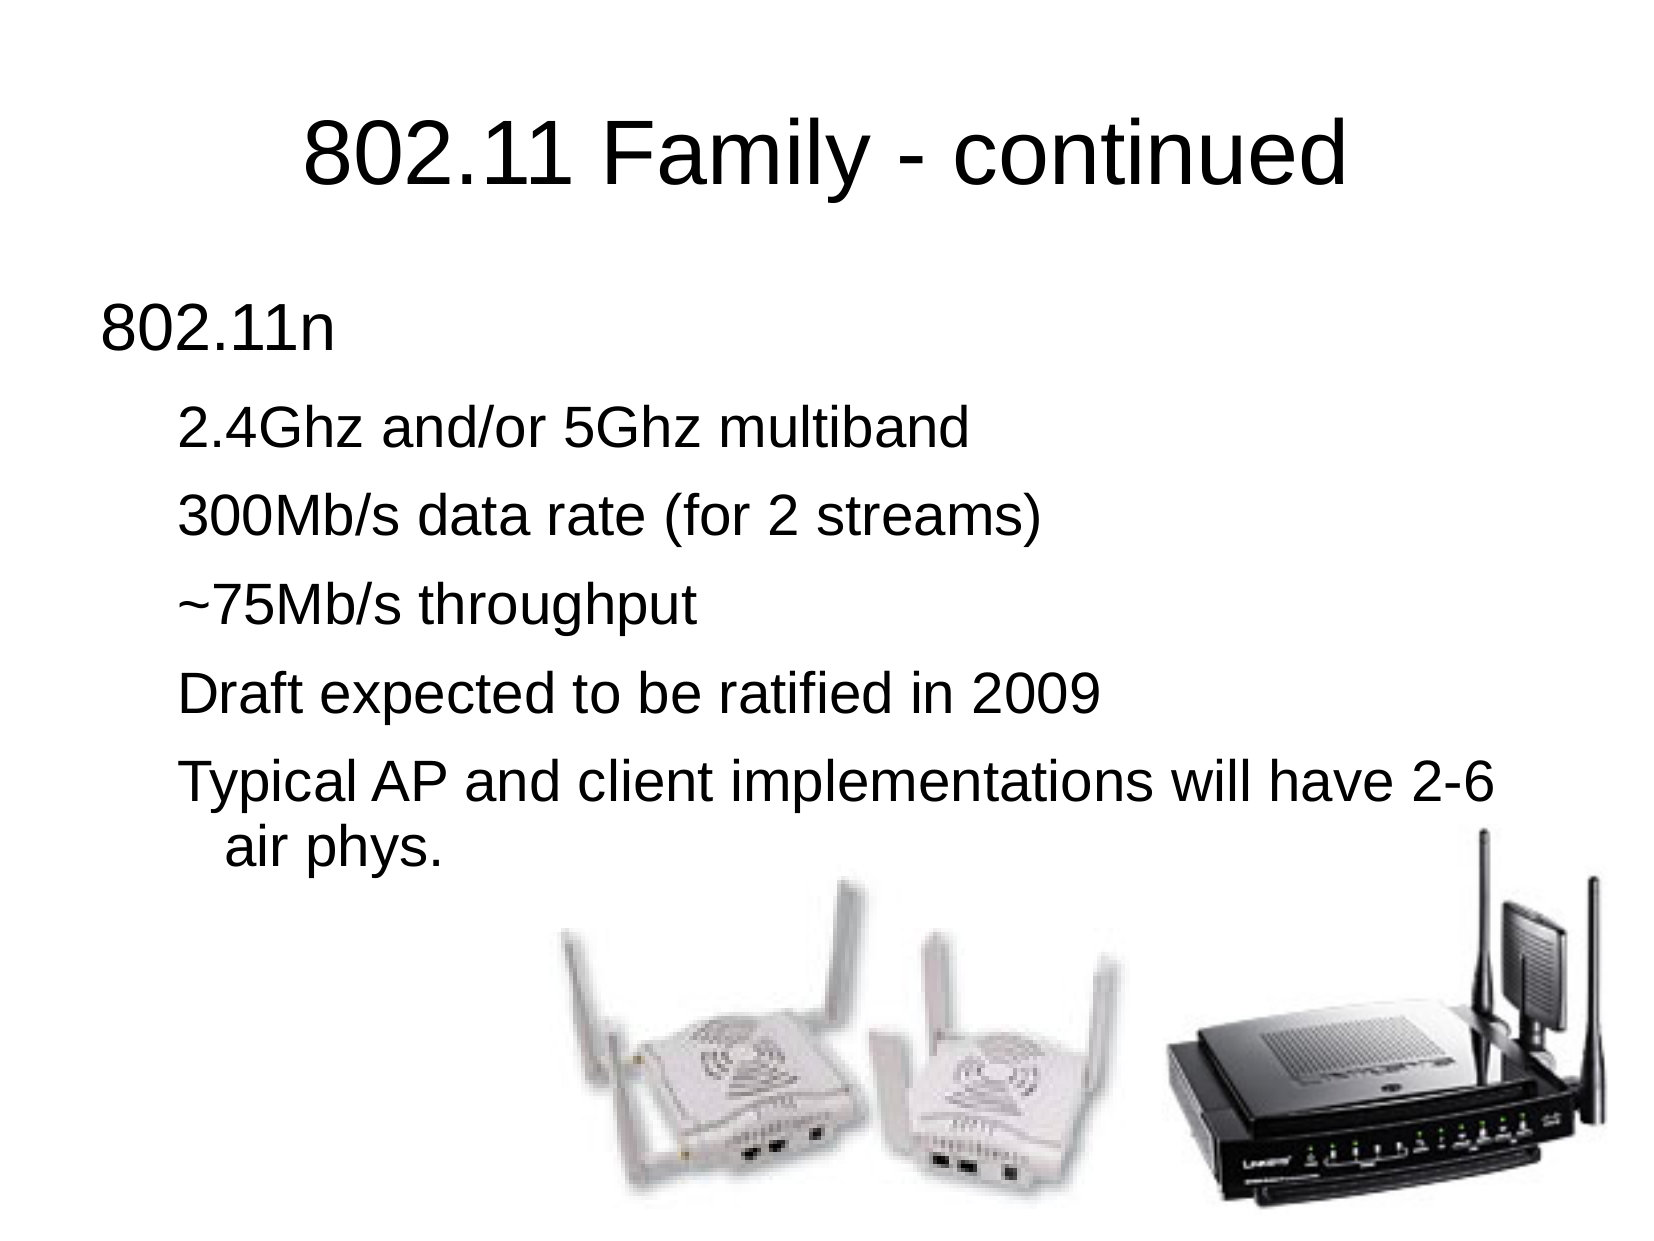

# 802.11 Family - continued
802.11n
2.4Ghz and/or 5Ghz multiband
300Mb/s data rate (for 2 streams)
~75Mb/s throughput
Draft expected to be ratified in 2009
Typical AP and client implementations will have 2-6 air phys.